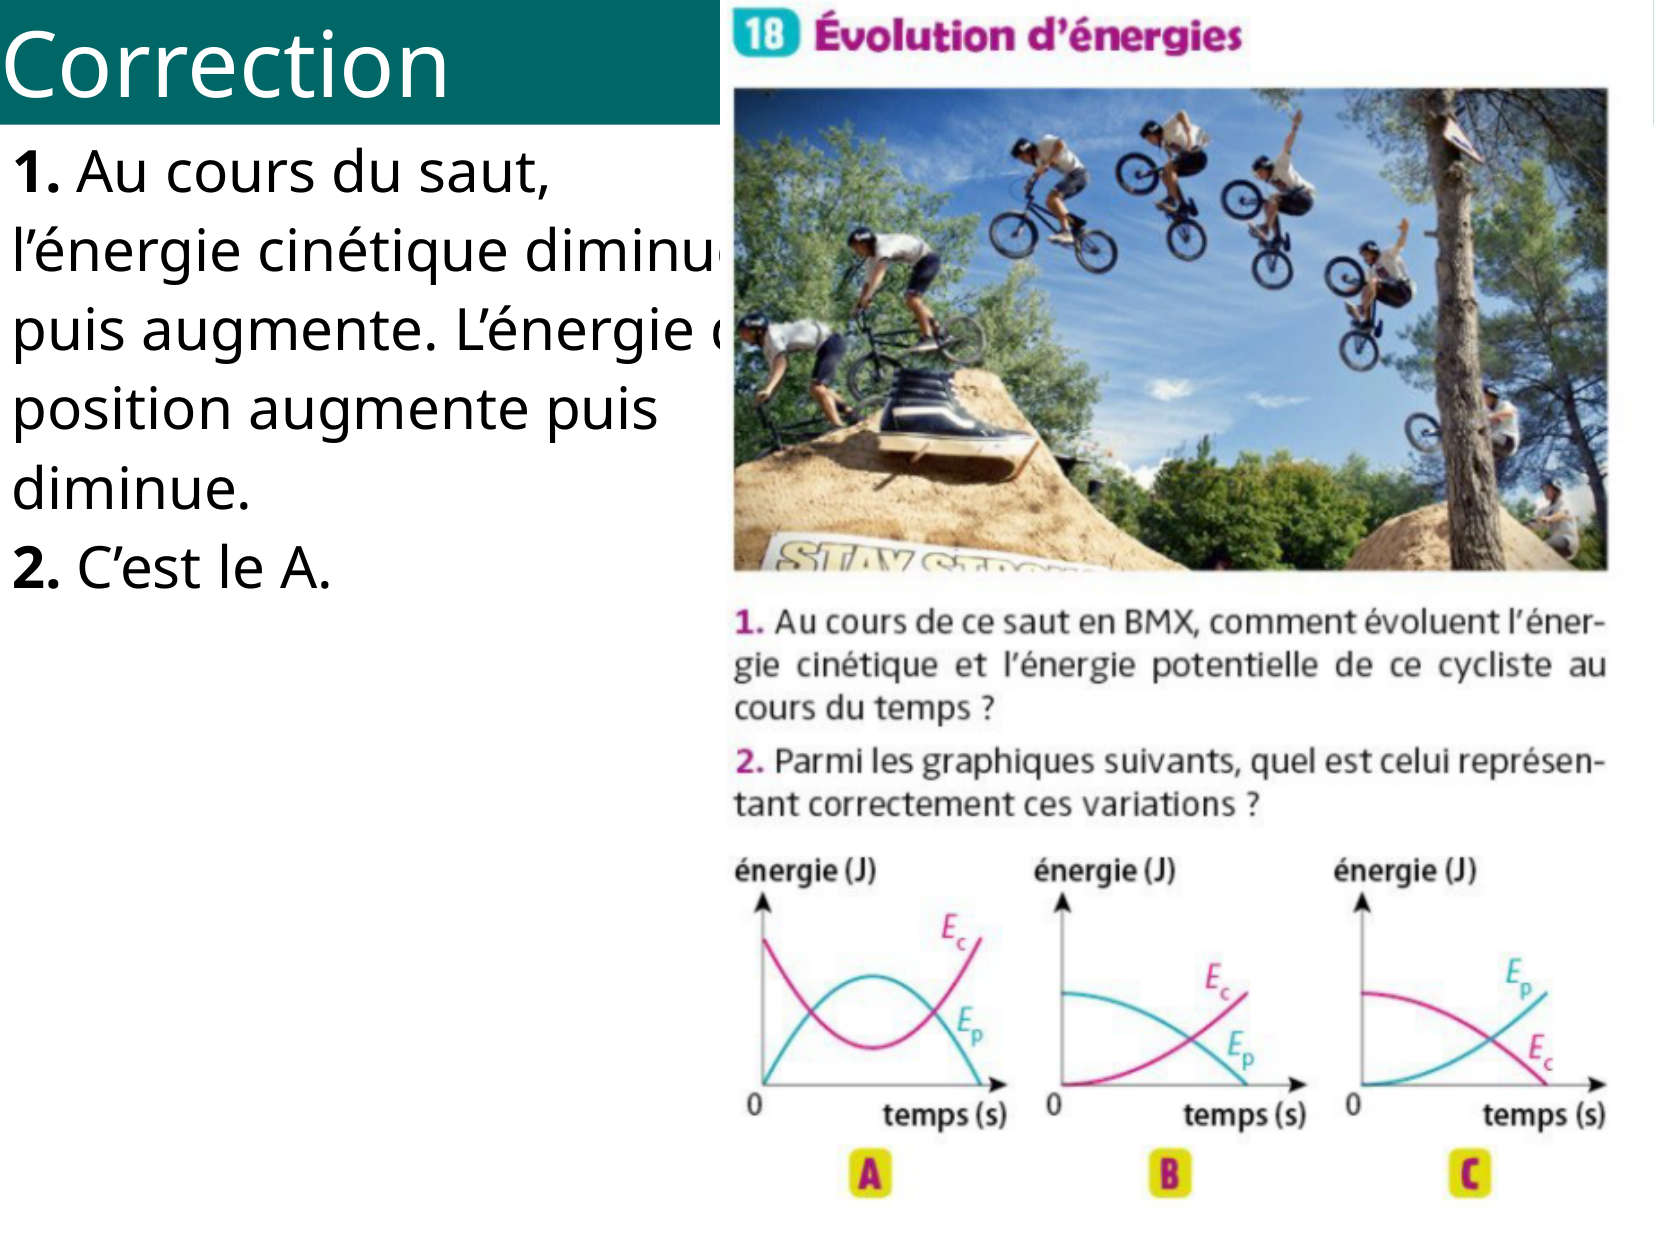

# Correction
1. Au cours du saut,
l’énergie cinétique diminue
puis augmente. L’énergie de
position augmente puis
diminue.
2. C’est le A.